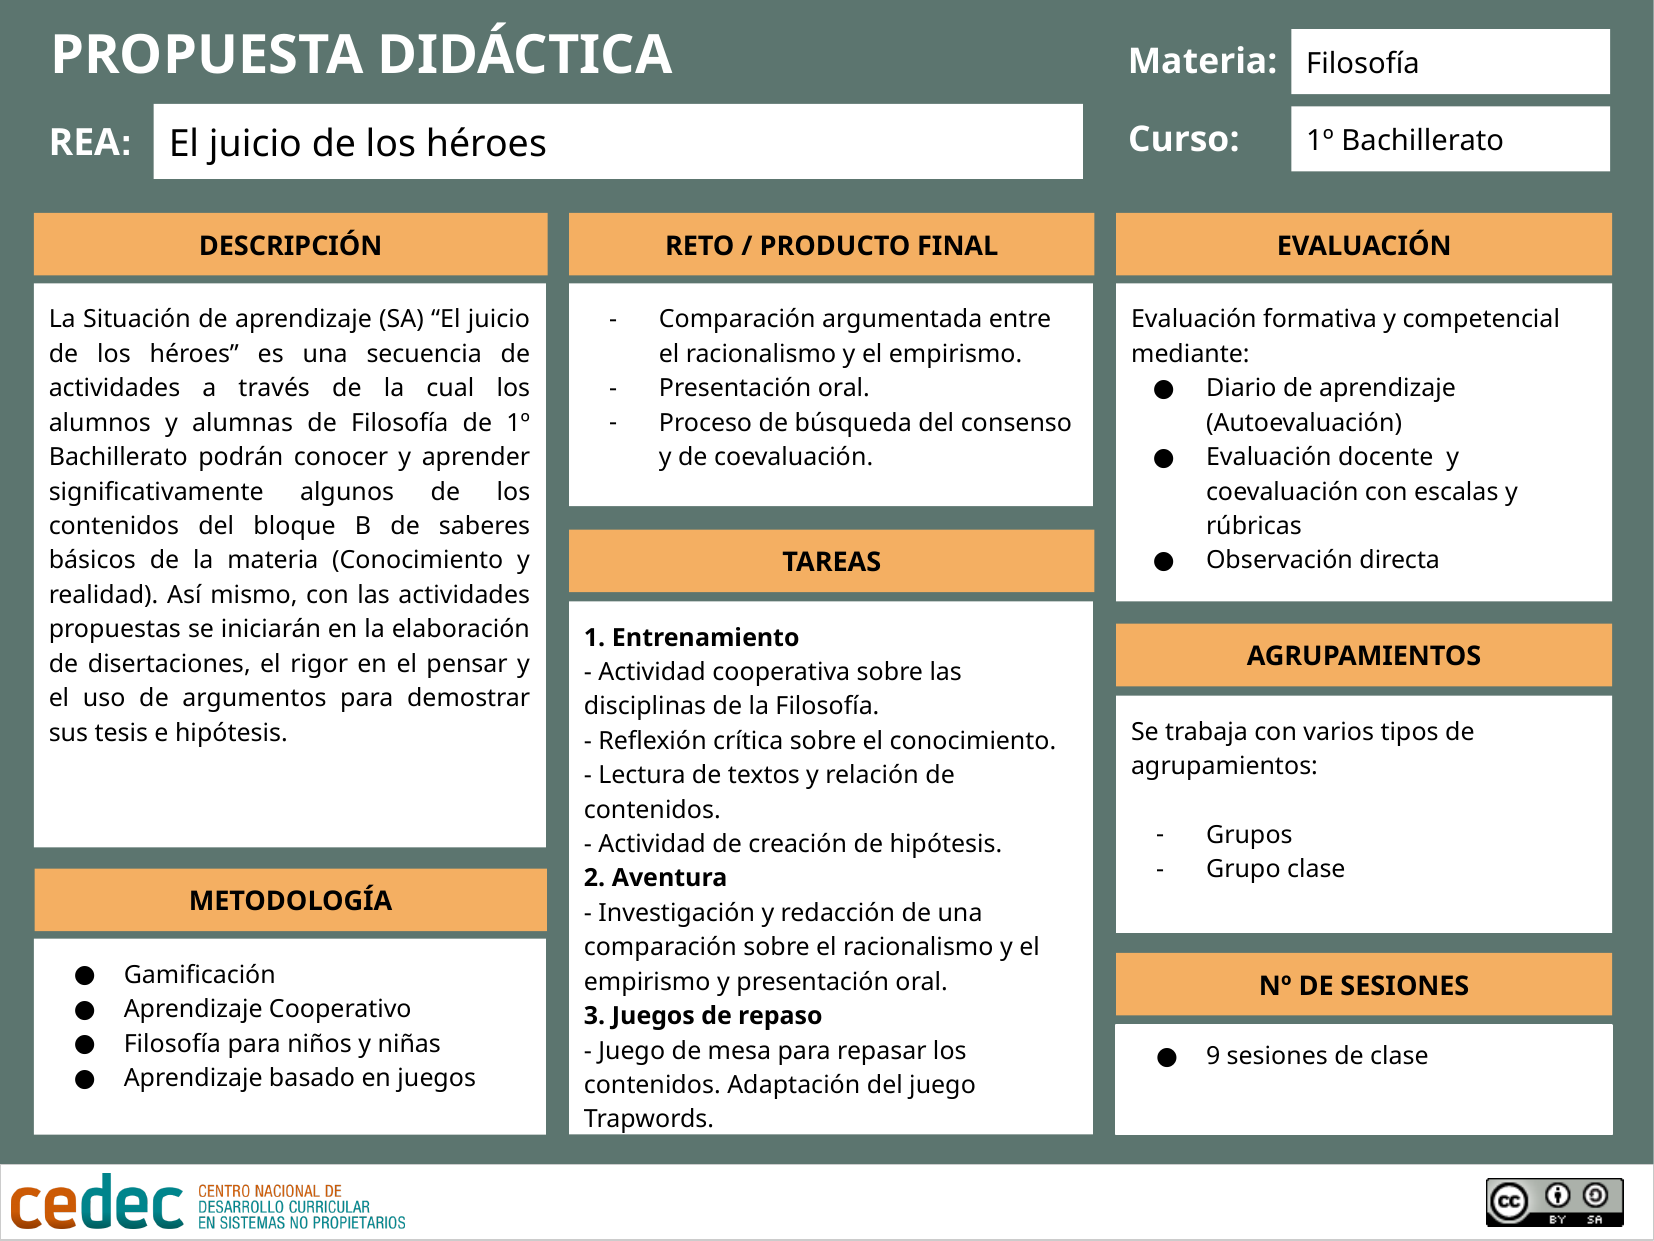

PROPUESTA DIDÁCTICA
Filosofía
Materia:
El juicio de los héroes
1º Bachillerato
Curso:
REA:
DESCRIPCIÓN
RETO / PRODUCTO FINAL
EVALUACIÓN
La Situación de aprendizaje (SA) “El juicio de los héroes” es una secuencia de actividades a través de la cual los alumnos y alumnas de Filosofía de 1º Bachillerato podrán conocer y aprender significativamente algunos de los contenidos del bloque B de saberes básicos de la materia (Conocimiento y realidad). Así mismo, con las actividades propuestas se iniciarán en la elaboración de disertaciones, el rigor en el pensar y el uso de argumentos para demostrar sus tesis e hipótesis.
Comparación argumentada entre el racionalismo y el empirismo.
Presentación oral.
Proceso de búsqueda del consenso y de coevaluación.
Evaluación formativa y competencial mediante:
Diario de aprendizaje (Autoevaluación)
Evaluación docente y coevaluación con escalas y rúbricas
Observación directa
TAREAS
1. Entrenamiento
- Actividad cooperativa sobre las disciplinas de la Filosofía.
- Reflexión crítica sobre el conocimiento.
- Lectura de textos y relación de contenidos.
- Actividad de creación de hipótesis.
2. Aventura
- Investigación y redacción de una comparación sobre el racionalismo y el empirismo y presentación oral.
3. Juegos de repaso
- Juego de mesa para repasar los contenidos. Adaptación del juego Trapwords.
AGRUPAMIENTOS
Se trabaja con varios tipos de agrupamientos:
Grupos
Grupo clase
METODOLOGÍA
Gamificación
Aprendizaje Cooperativo
Filosofía para niños y niñas
Aprendizaje basado en juegos
Nº DE SESIONES
9 sesiones de clase